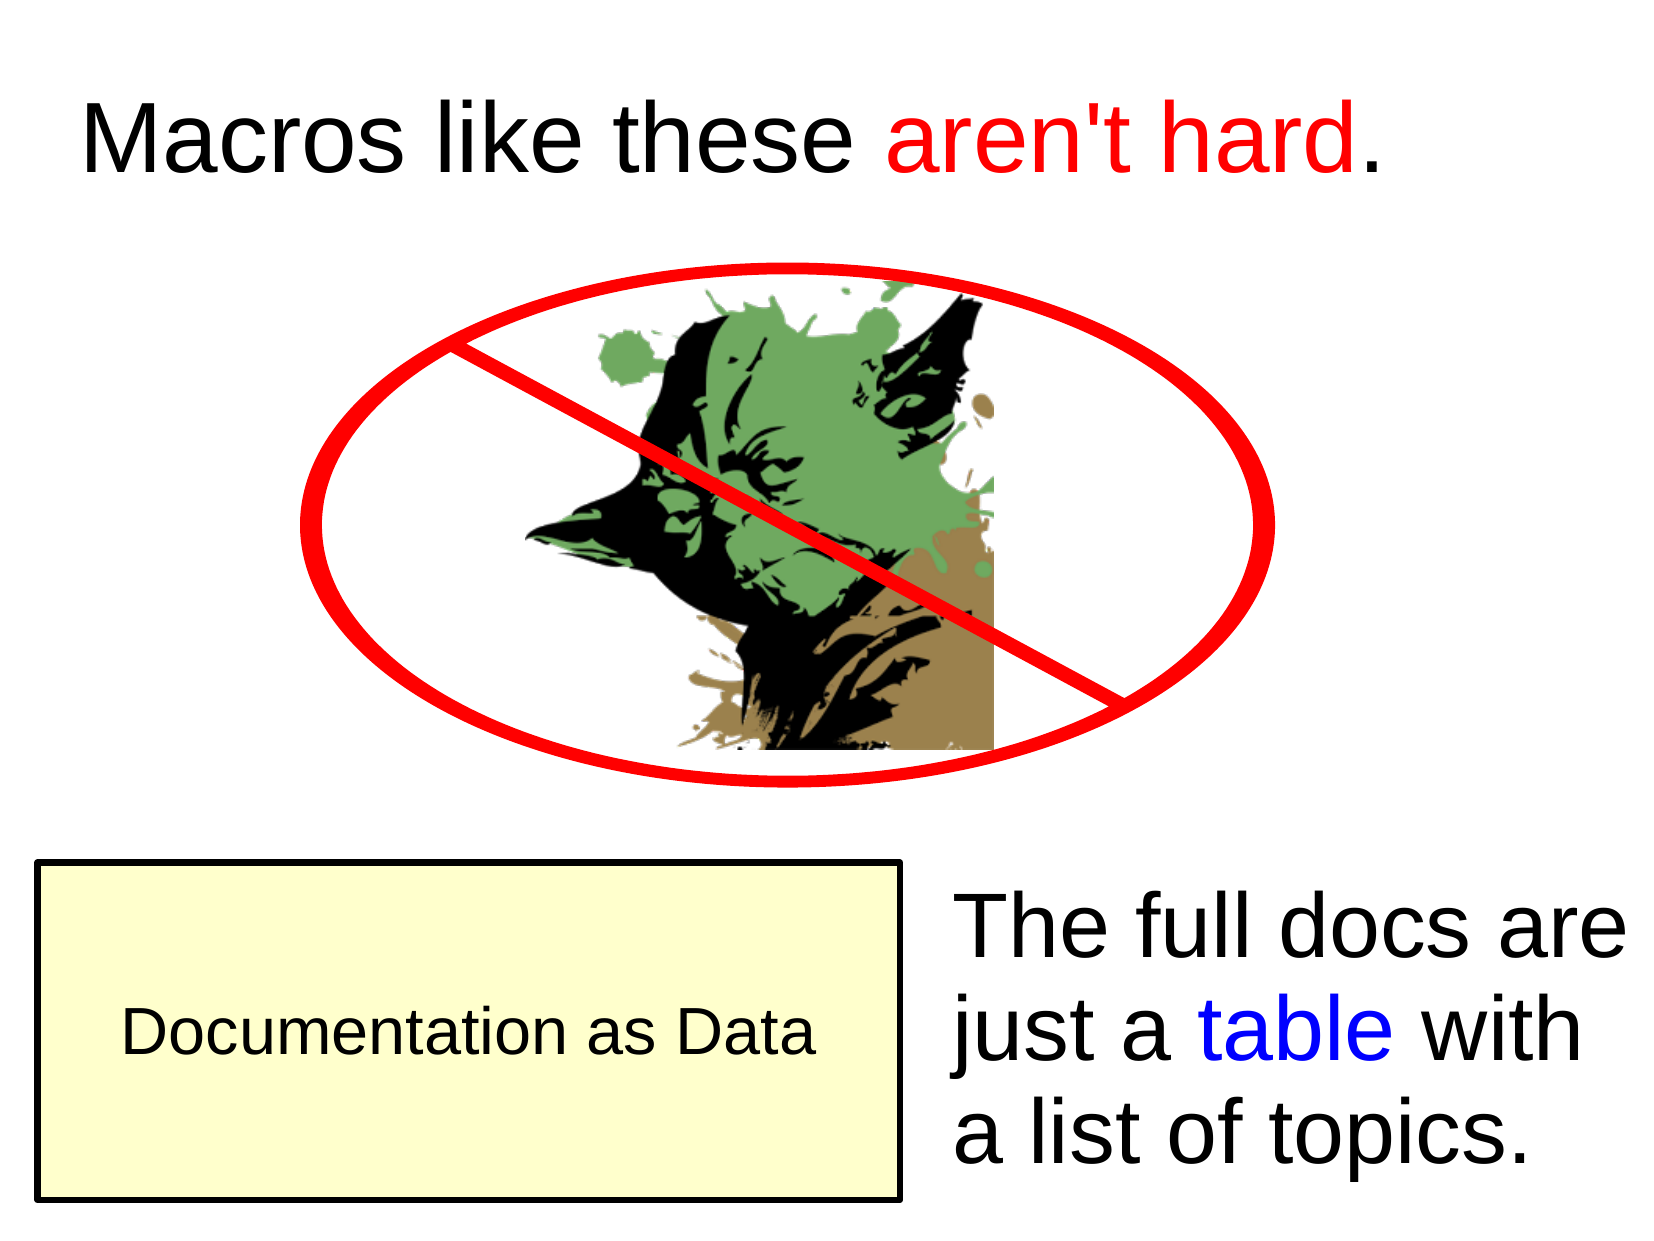

Macros like these aren't hard.
Documentation as Data
The full docs are
just a table with
a list of topics.